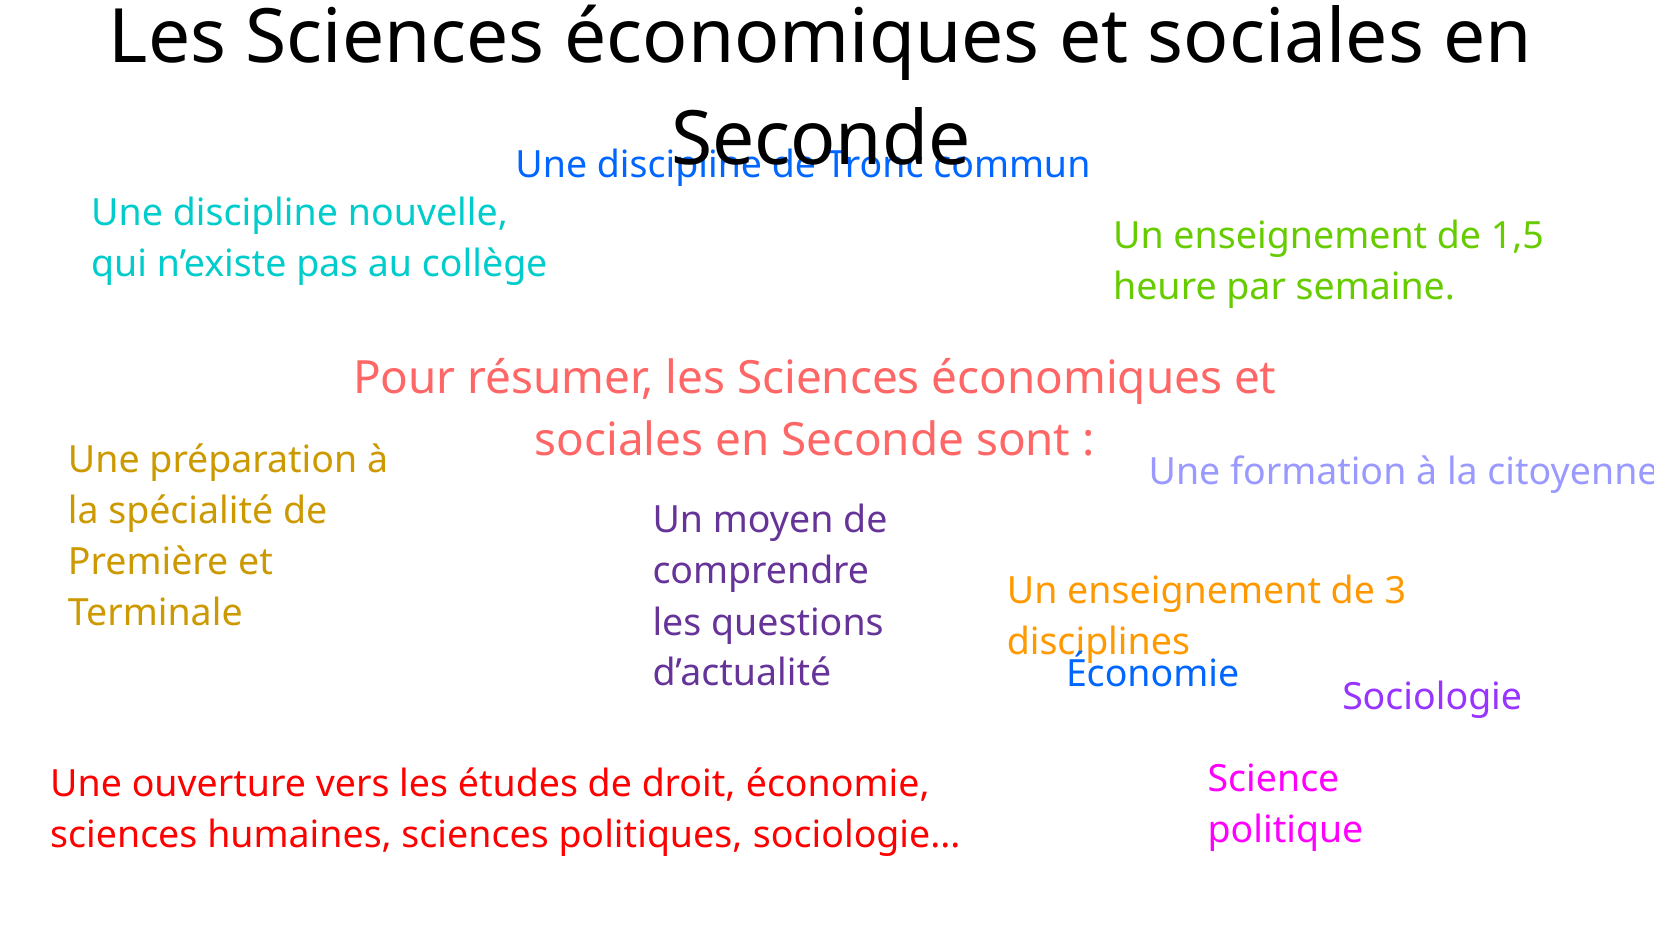

# Les Sciences économiques et sociales en Seconde
Une discipline de Tronc commun
Une discipline nouvelle,
qui n’existe pas au collège
Un enseignement de 1,5 heure par semaine.
Pour résumer, les Sciences économiques et sociales en Seconde sont :
Une préparation à la spécialité de Première et Terminale
Une formation à la citoyenneté
Un moyen de comprendre les questions d’actualité
Un enseignement de 3 disciplines
Économie
Sociologie
Science politique
Une ouverture vers les études de droit, économie,
sciences humaines, sciences politiques, sociologie...